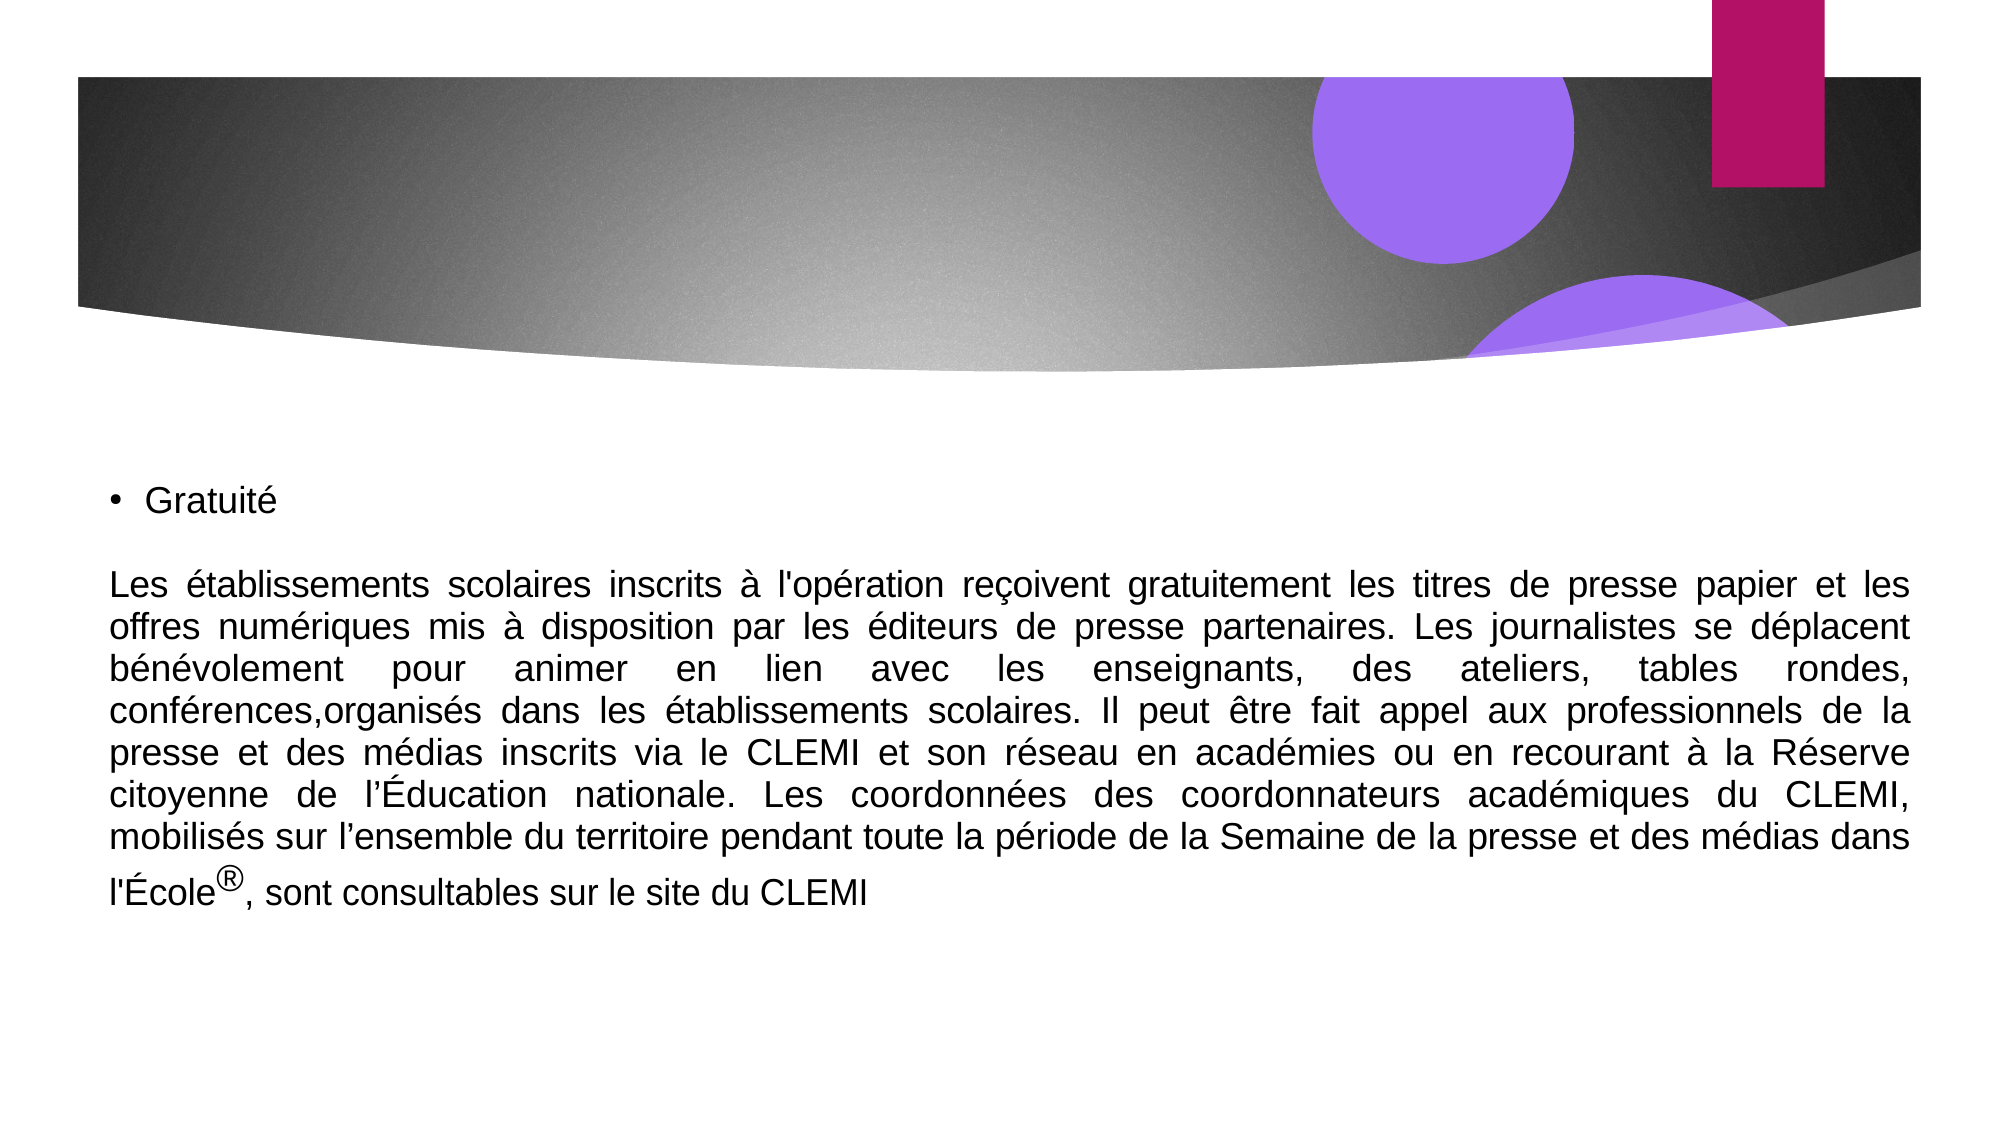

#
Gratuité
Les établissements scolaires inscrits à l'opération reçoivent gratuitement les titres de presse papier et les offres numériques mis à disposition par les éditeurs de presse partenaires. Les journalistes se déplacent bénévolement pour animer en lien avec les enseignants, des ateliers, tables rondes, conférences,organisés dans les établissements scolaires. Il peut être fait appel aux professionnels de la presse et des médias inscrits via le CLEMI et son réseau en académies ou en recourant à la Réserve citoyenne de l’Éducation nationale. Les coordonnées des coordonnateurs académiques du CLEMI, mobilisés sur l’ensemble du territoire pendant toute la période de la Semaine de la presse et des médias dans l'École®, sont consultables sur le site du CLEMI